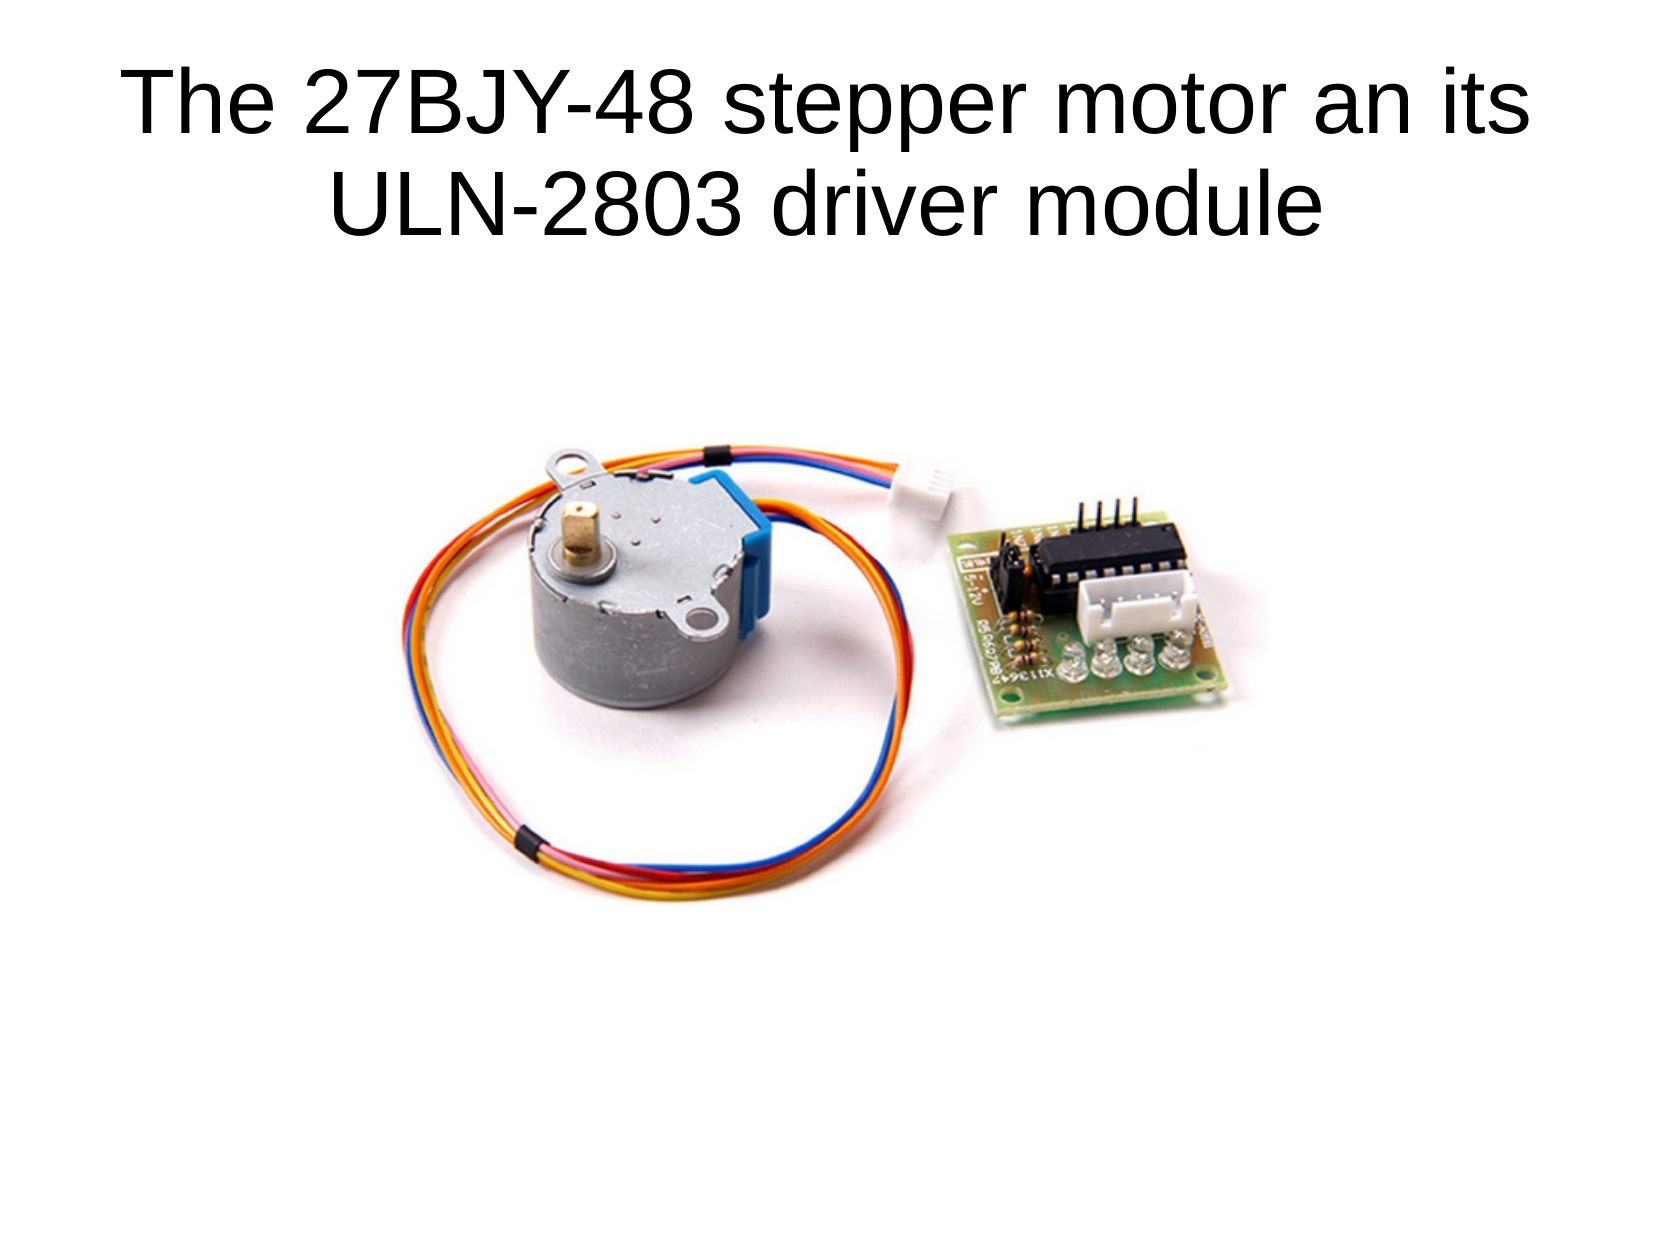

# The 27BJY-48 stepper motor an its ULN-2803 driver module